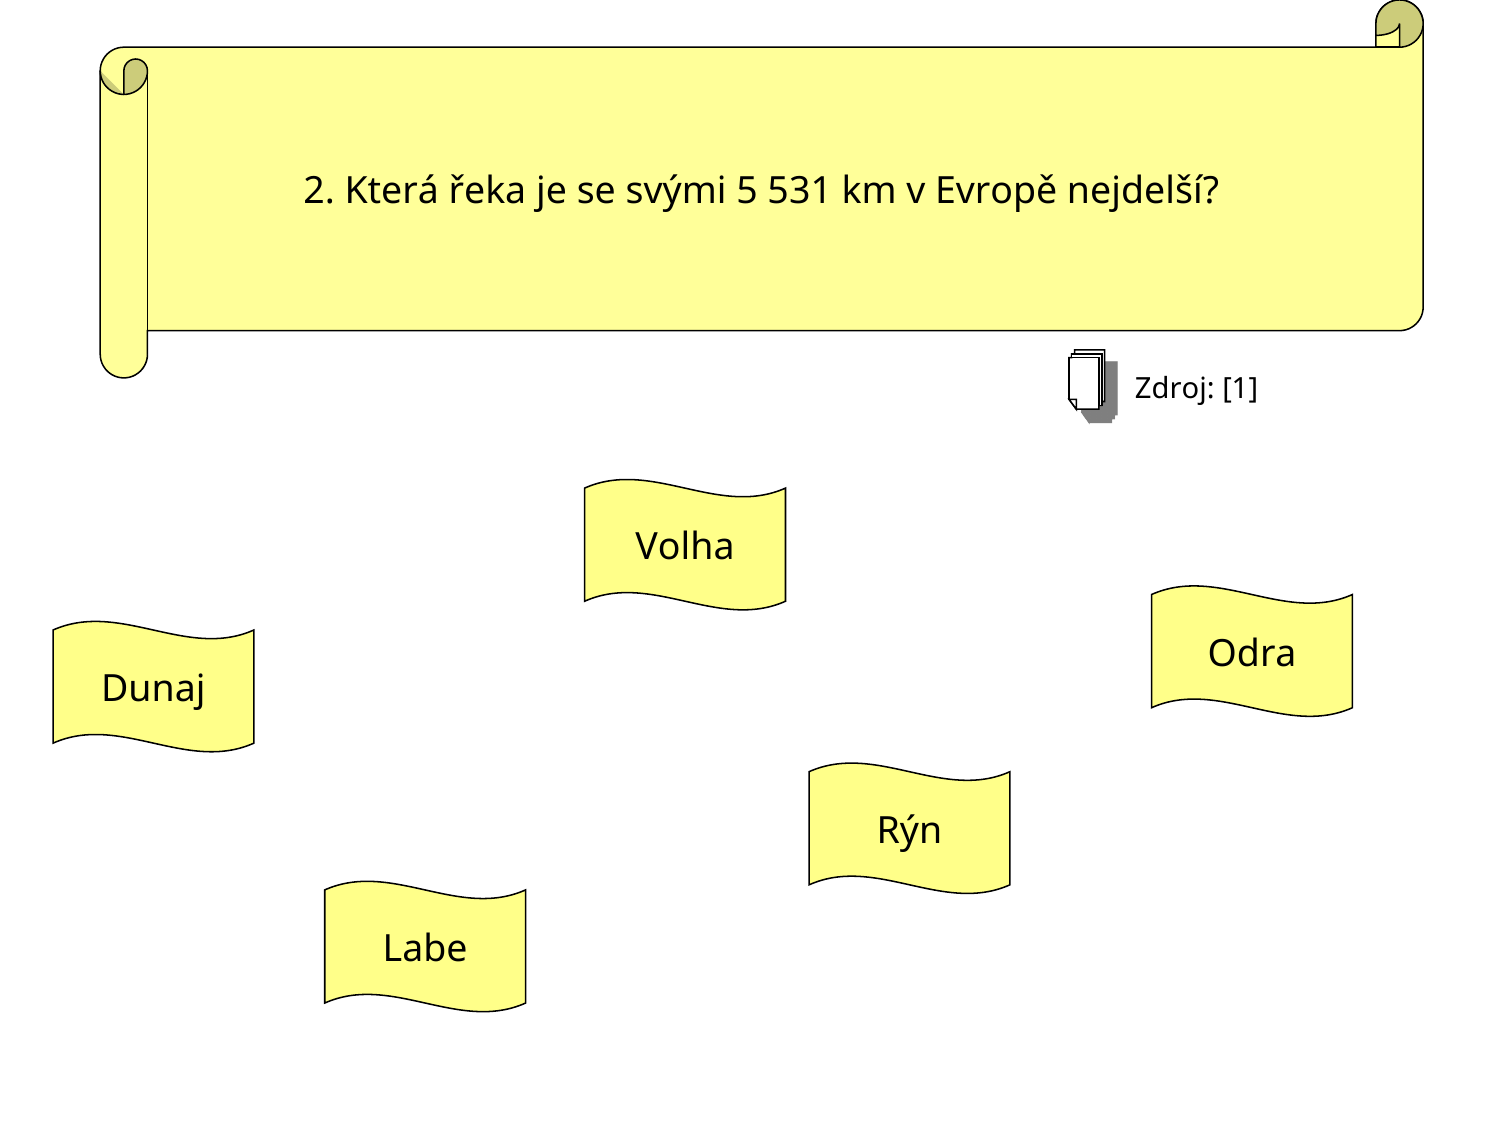

2. Která řeka je se svými 5 531 km v Evropě nejdelší?
Zdroj: [1]
Volha
Odra
Dunaj
Rýn
Labe